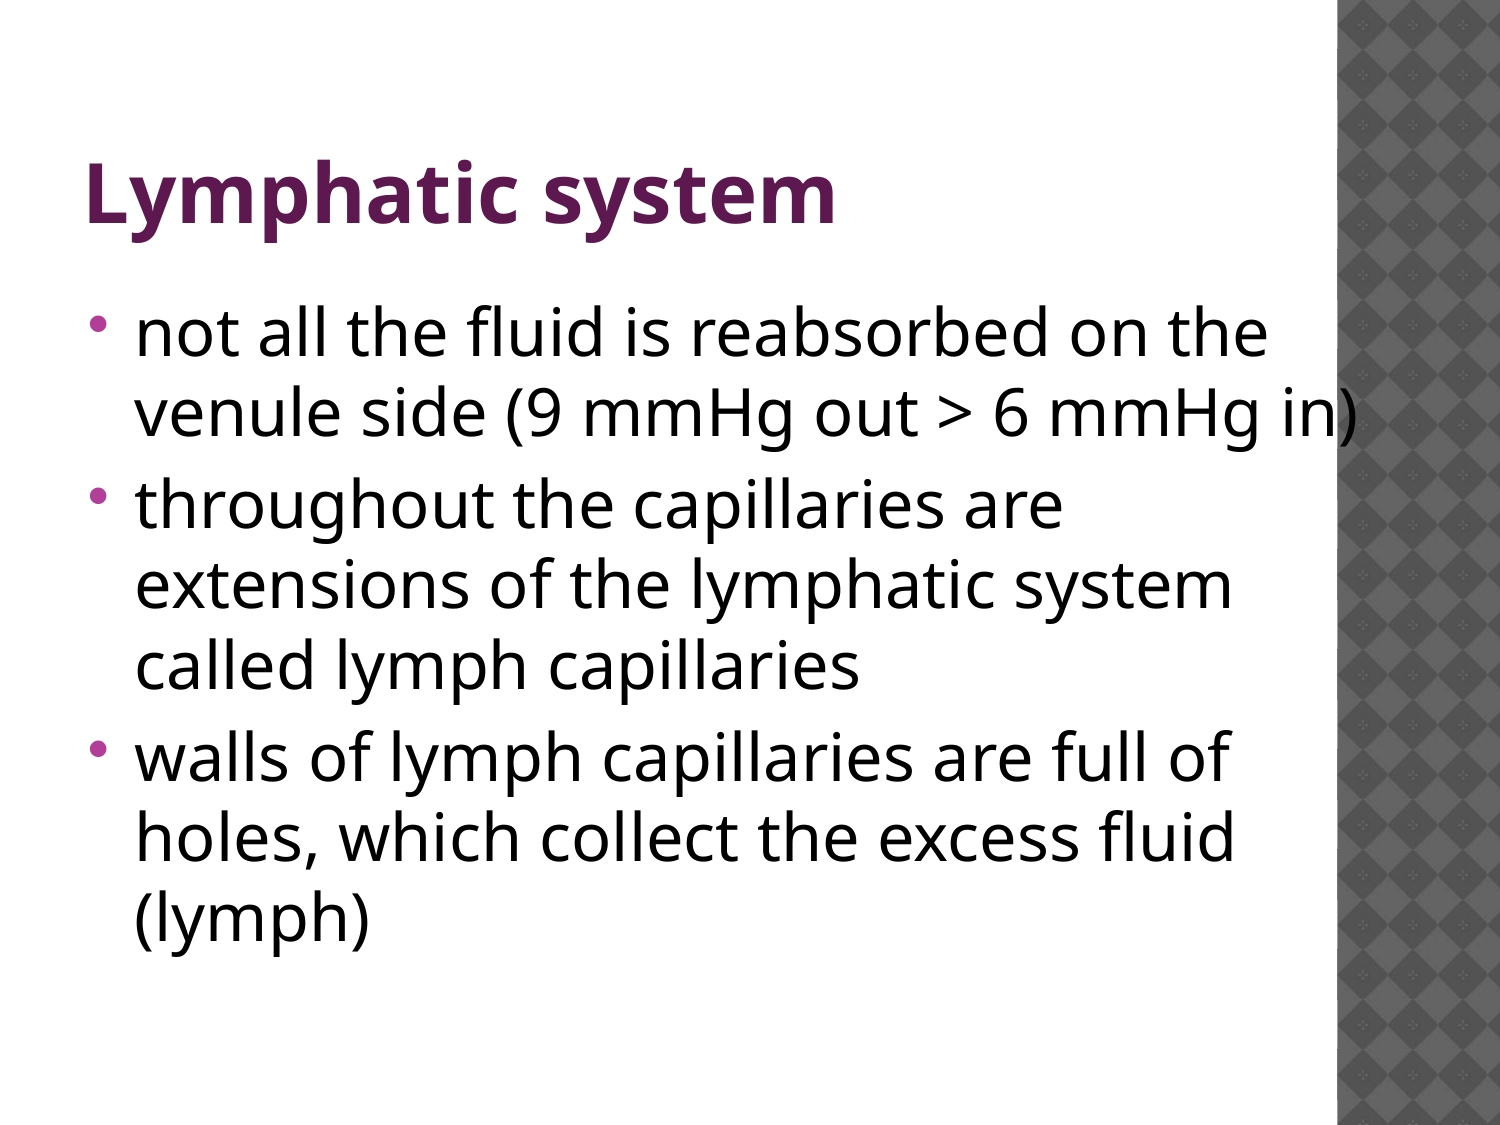

# Lymphatic system
not all the fluid is reabsorbed on the venule side (9 mmHg out > 6 mmHg in)
throughout the capillaries are extensions of the lymphatic system called lymph capillaries
walls of lymph capillaries are full of holes, which collect the excess fluid (lymph)